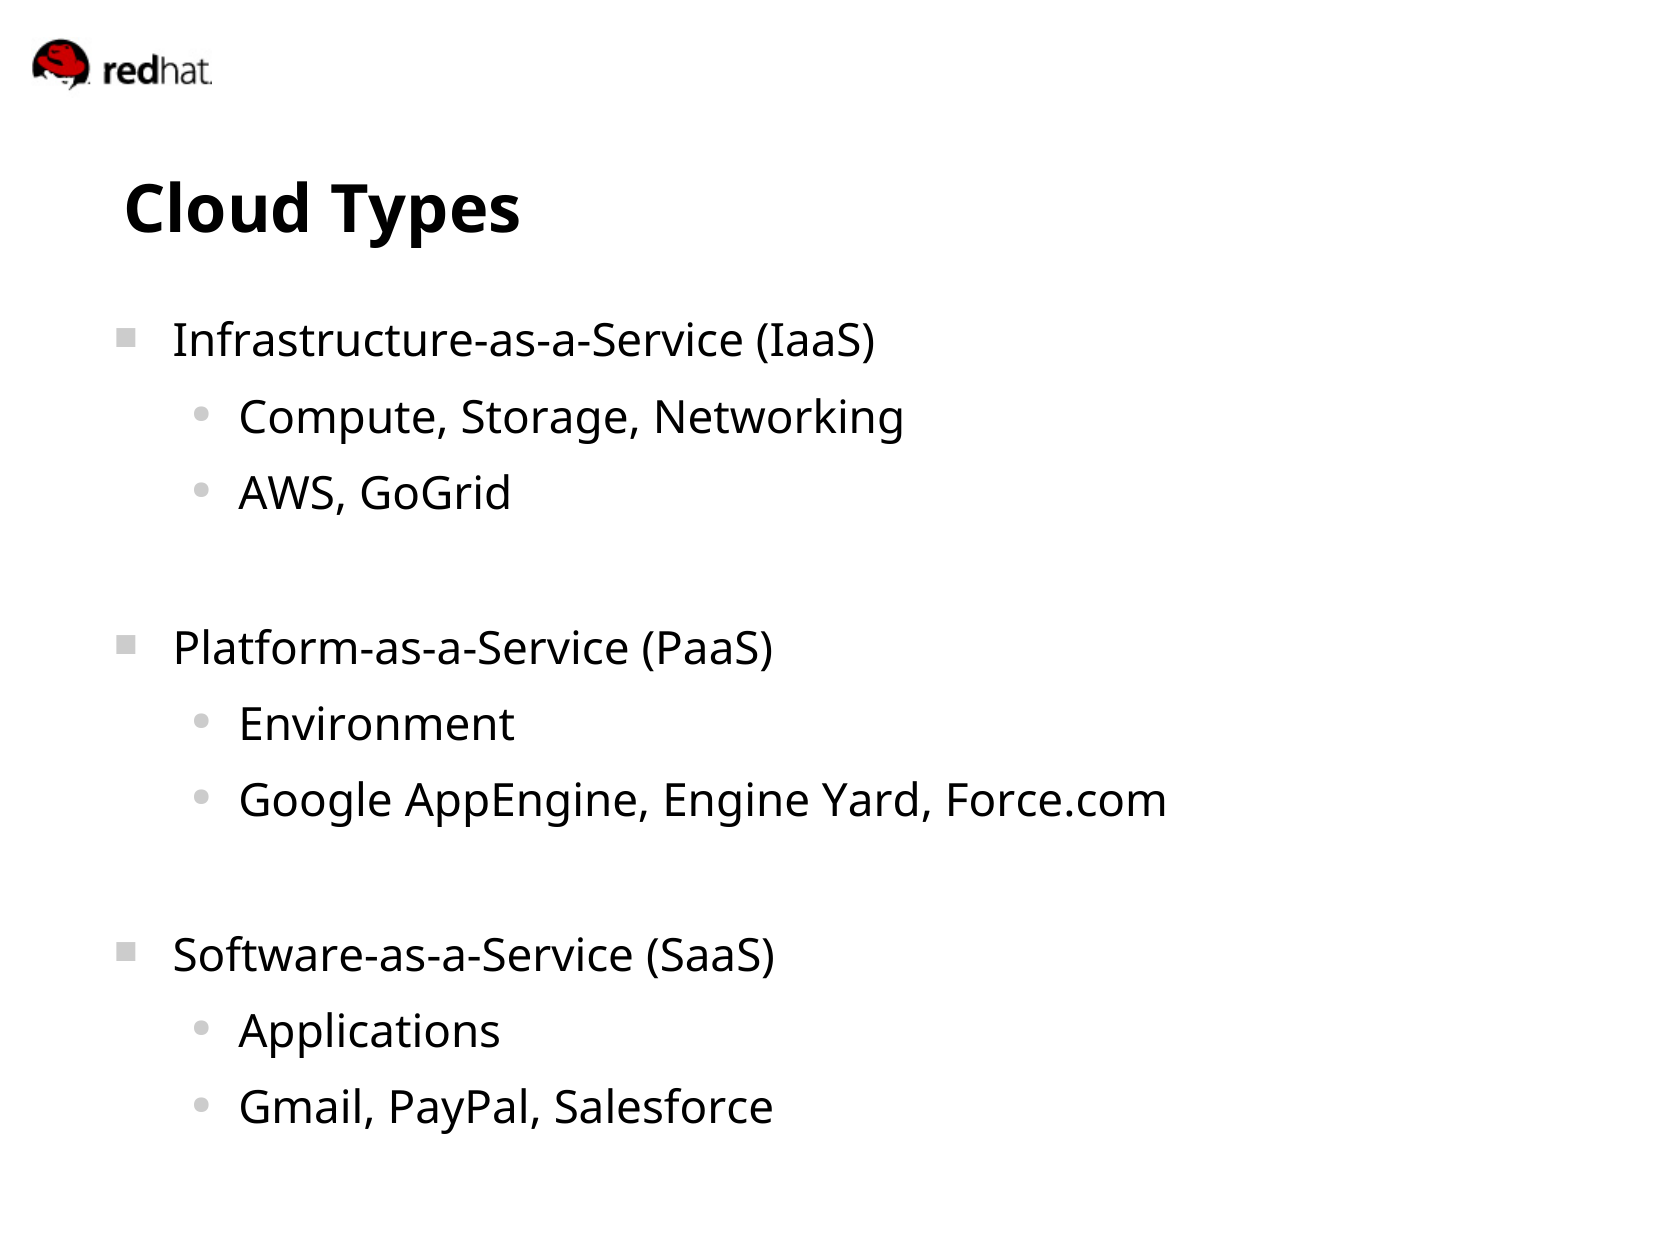

# Cloud Types
Infrastructure-as-a-Service (IaaS)
Compute, Storage, Networking
AWS, GoGrid
Platform-as-a-Service (PaaS)
Environment
Google AppEngine, Engine Yard, Force.com
Software-as-a-Service (SaaS)
Applications
Gmail, PayPal, Salesforce